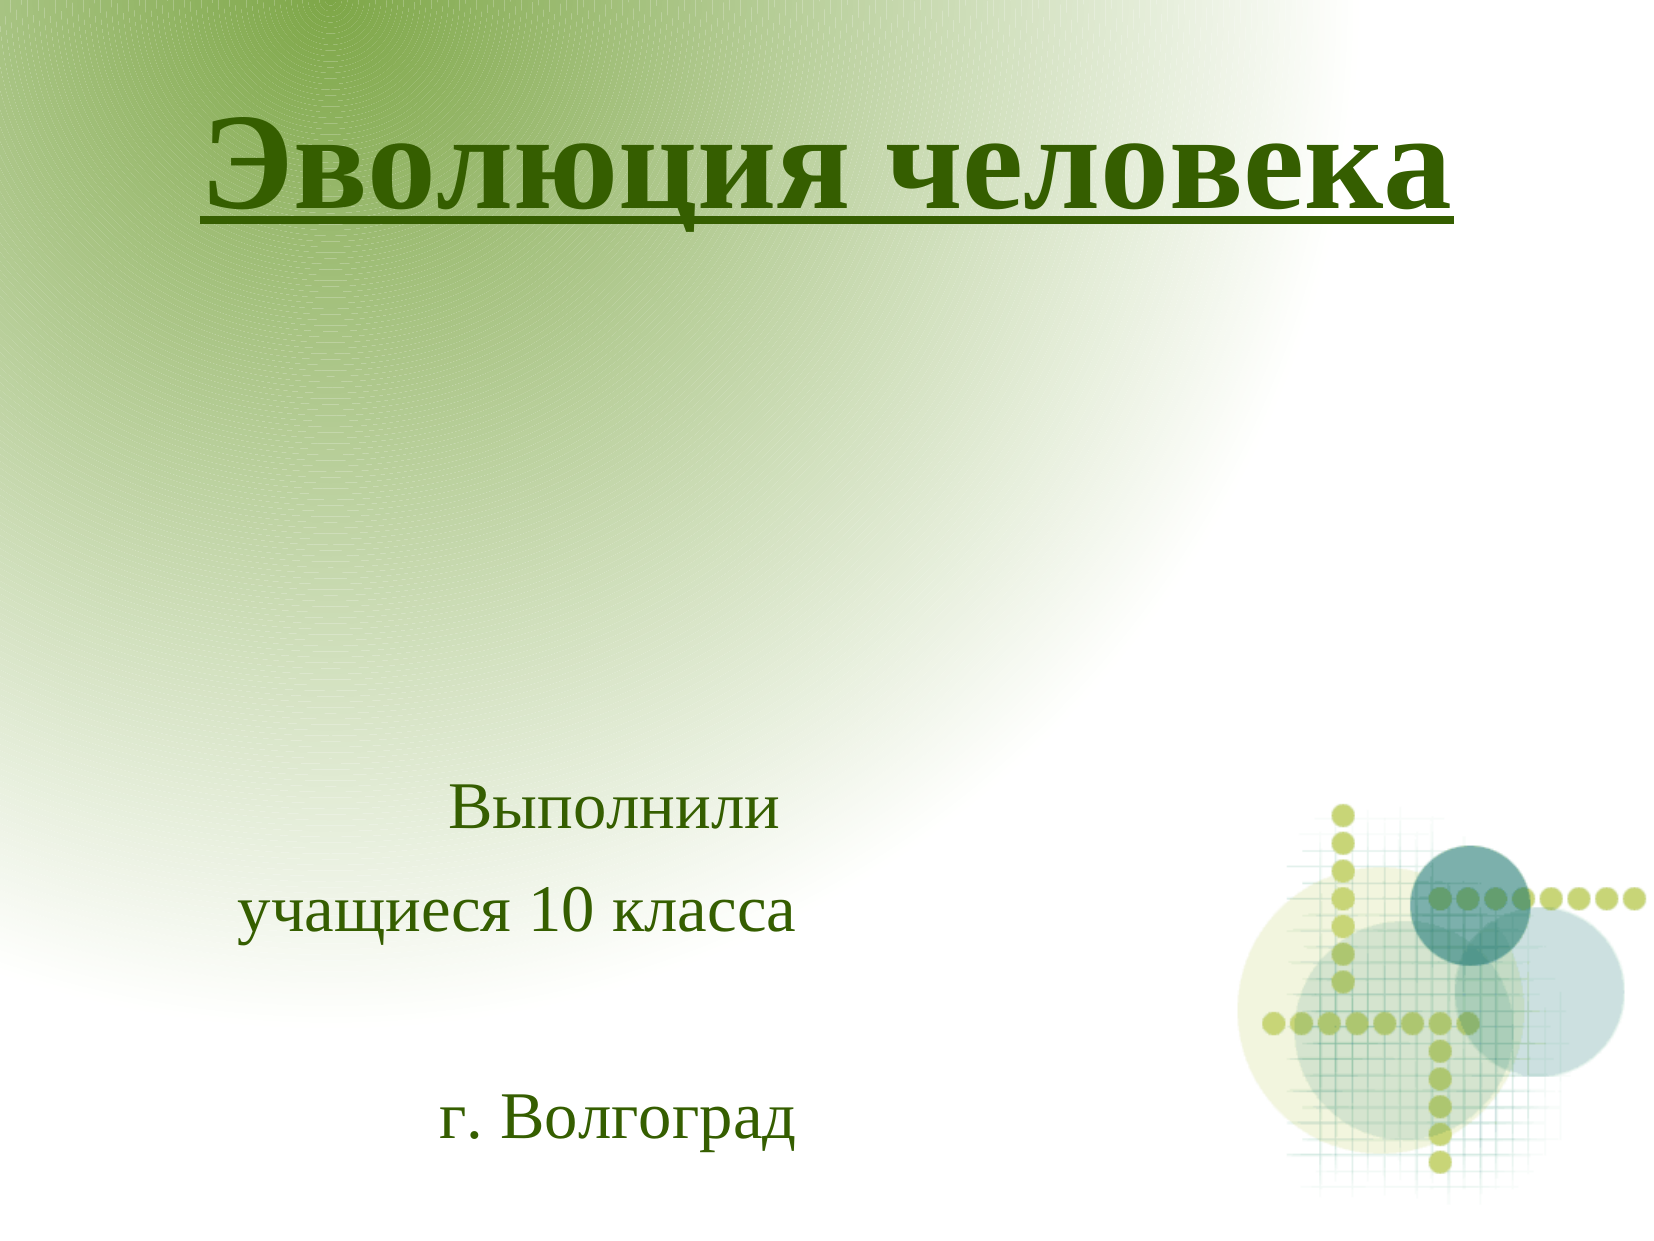

# Эволюция человека
Выполнили
учащиеся 10 класса
г. Волгоград